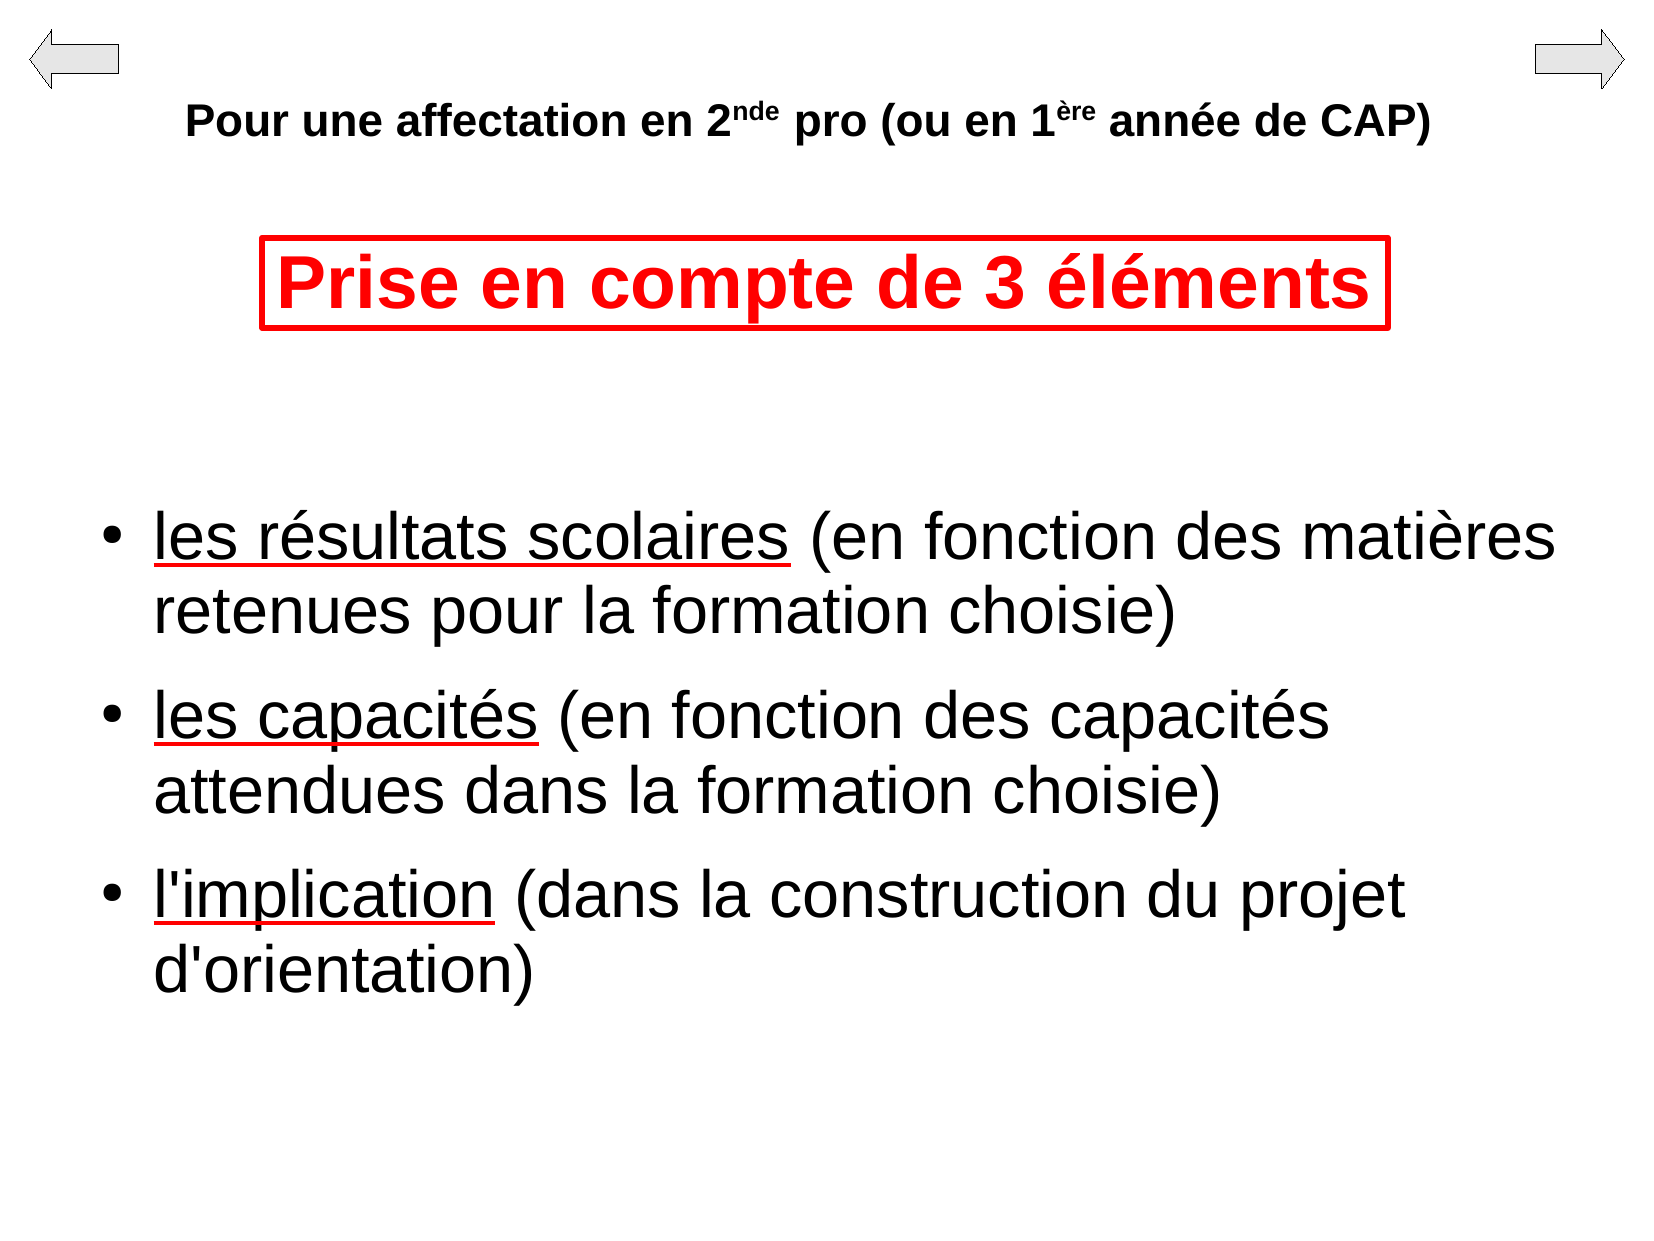

Pour une affectation en 2nde pro (ou en 1ère année de CAP)
Prise en compte de 3 éléments
# les résultats scolaires (en fonction des matières retenues pour la formation choisie)
les capacités (en fonction des capacités attendues dans la formation choisie)
l'implication (dans la construction du projet d'orientation)